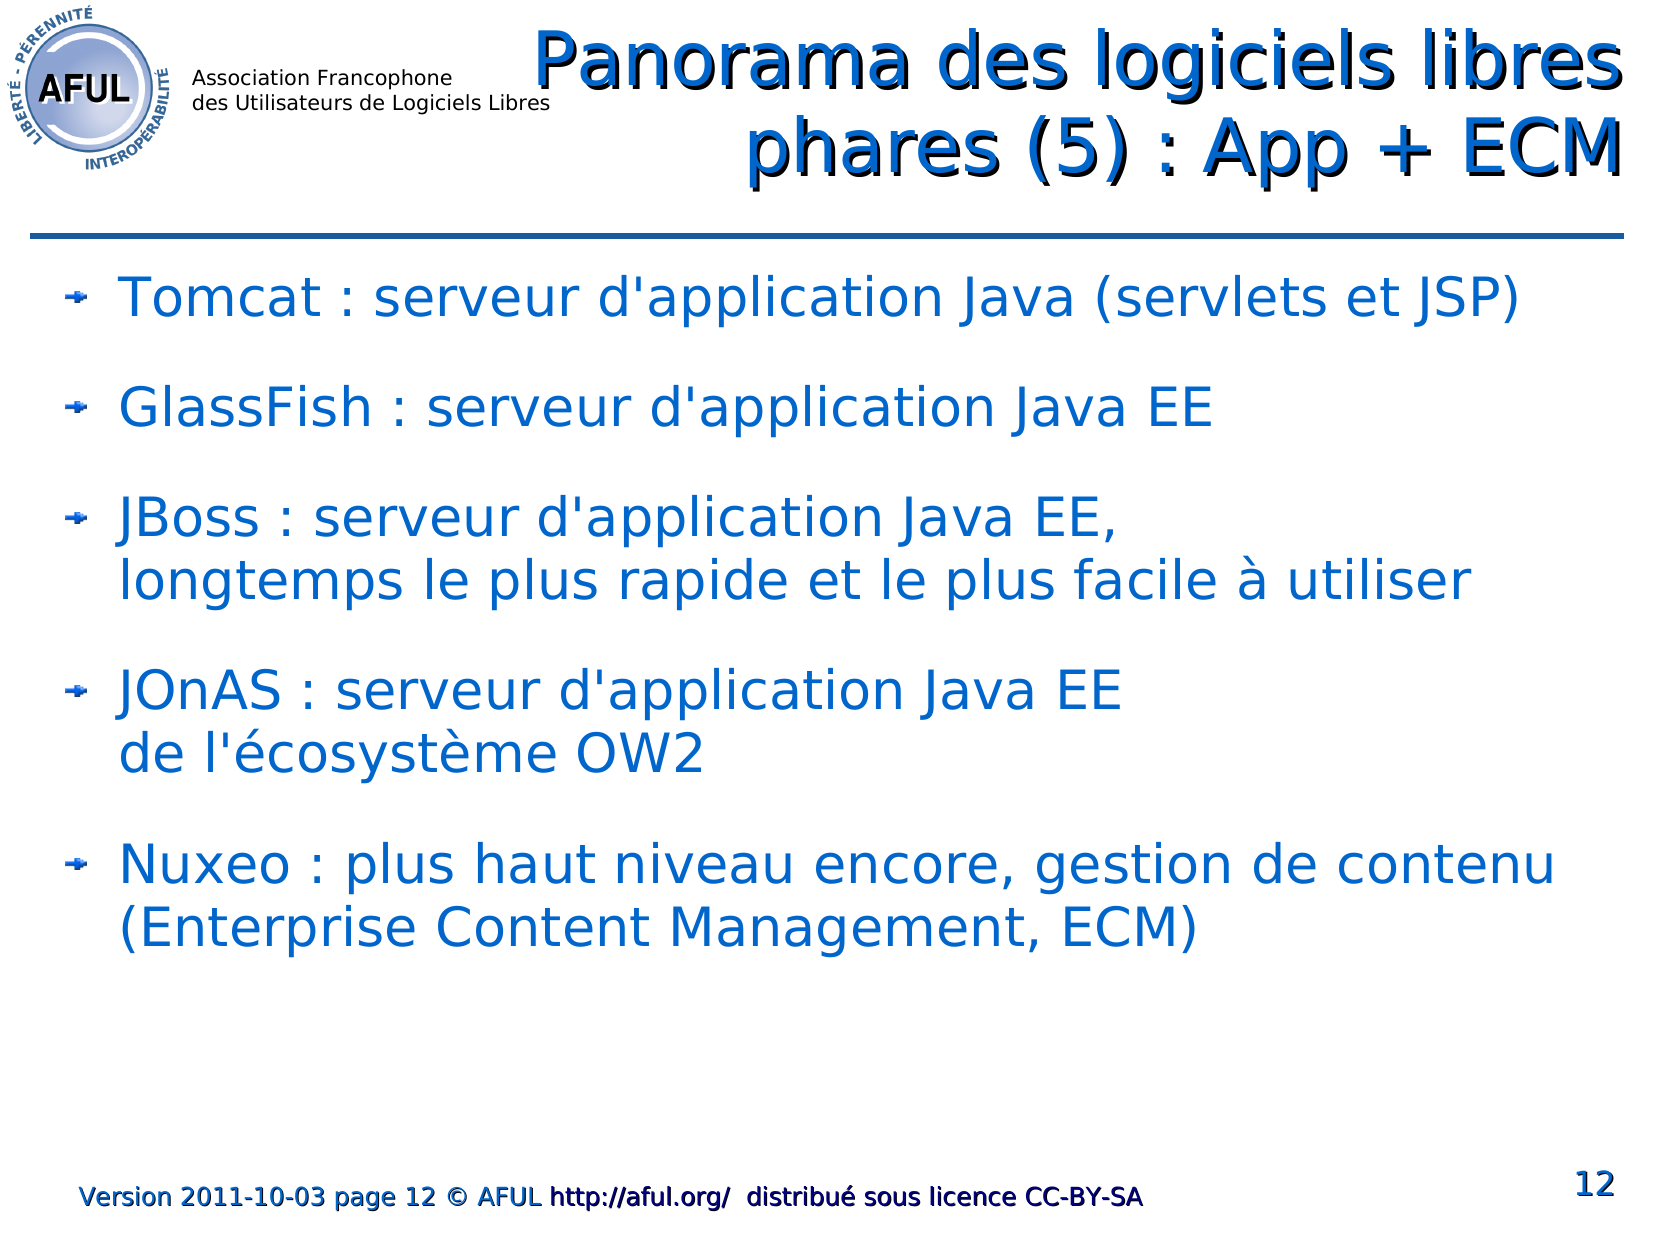

# Panorama des logiciels libres phares (5) : App + ECM
Tomcat : serveur d'application Java (servlets et JSP)
GlassFish : serveur d'application Java EE
JBoss : serveur d'application Java EE,
longtemps le plus rapide et le plus facile à utiliser
JOnAS : serveur d'application Java EE
de l'écosystème OW2
Nuxeo : plus haut niveau encore, gestion de contenu
(Enterprise Content Management, ECM)